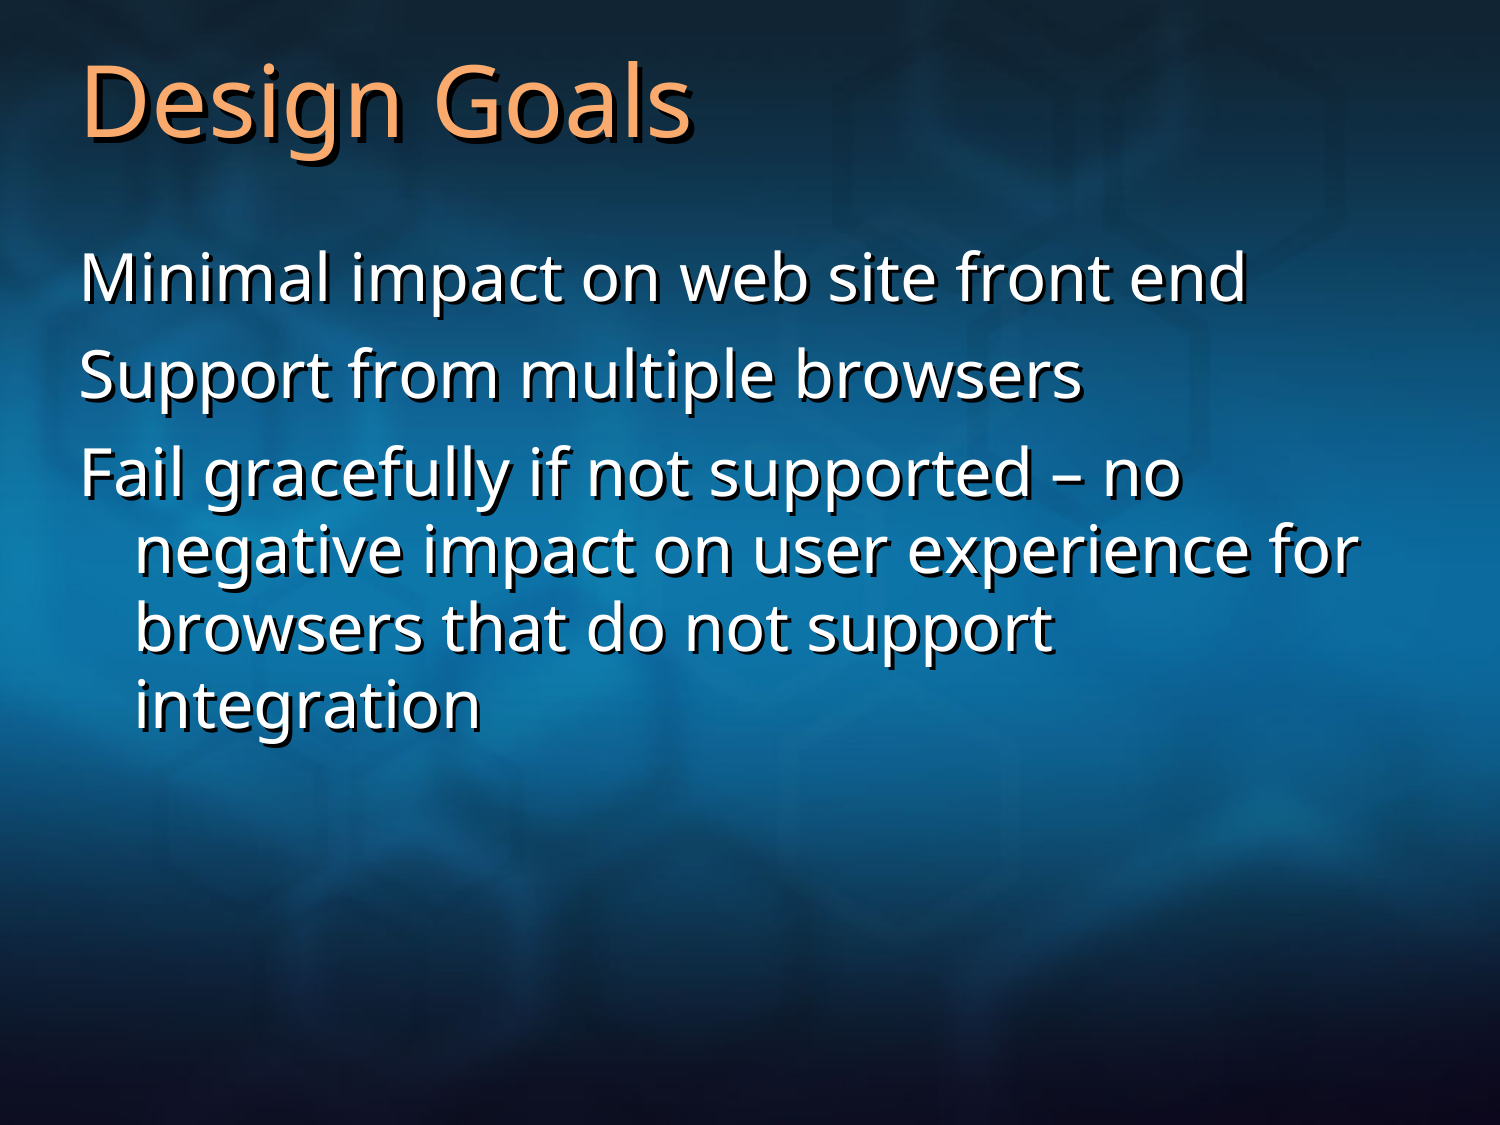

# Design Goals
Minimal impact on web site front end
Support from multiple browsers
Fail gracefully if not supported – no negative impact on user experience for browsers that do not support integration